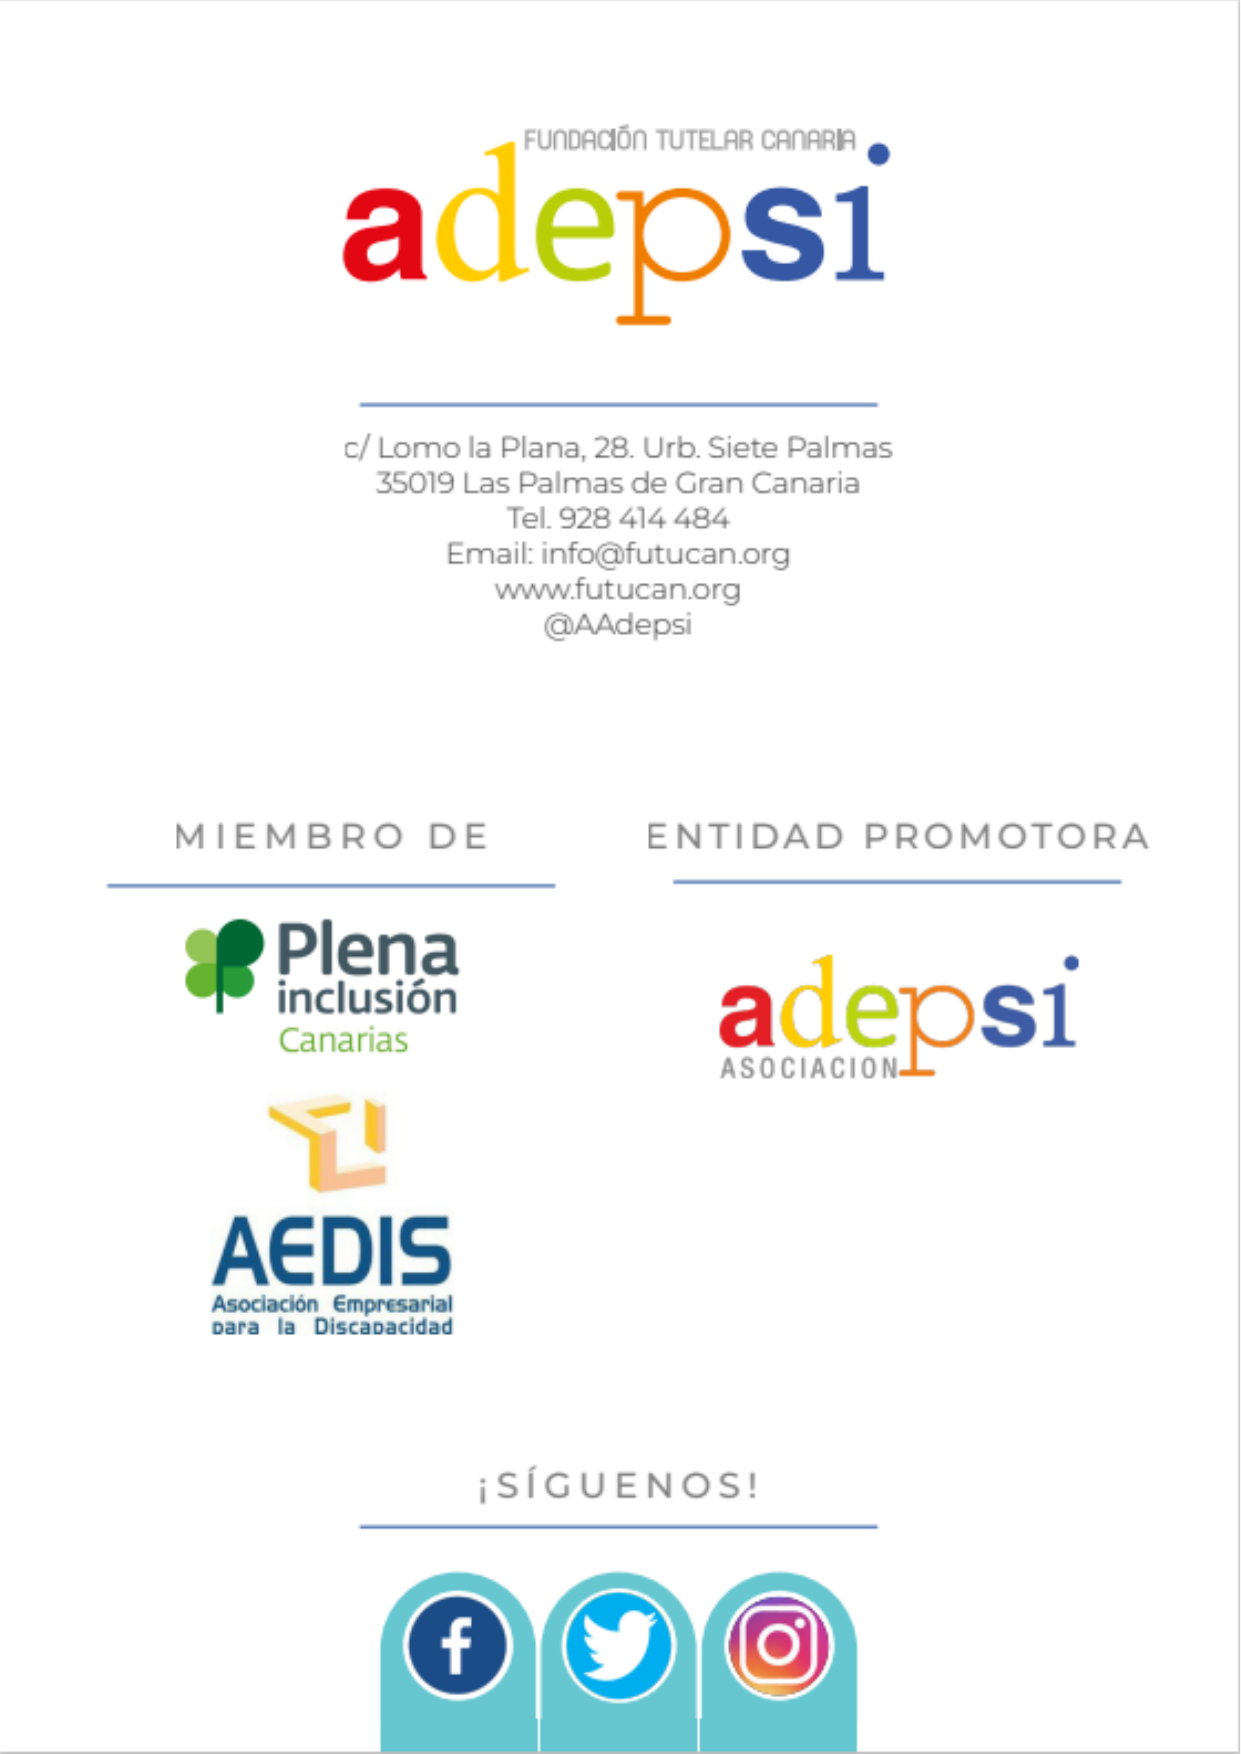

c/ Lomo la Plana, 28. Urb. Siete Palmas
35019 Las Palmas de Gran Canaria
Tel. 928 414 484
Email: info@futucan.org
www.futucan.org
@AAdepsi
M I E M B R O D E
ENTIDAD PROMOTORA
¡ S Í G U E N O S !